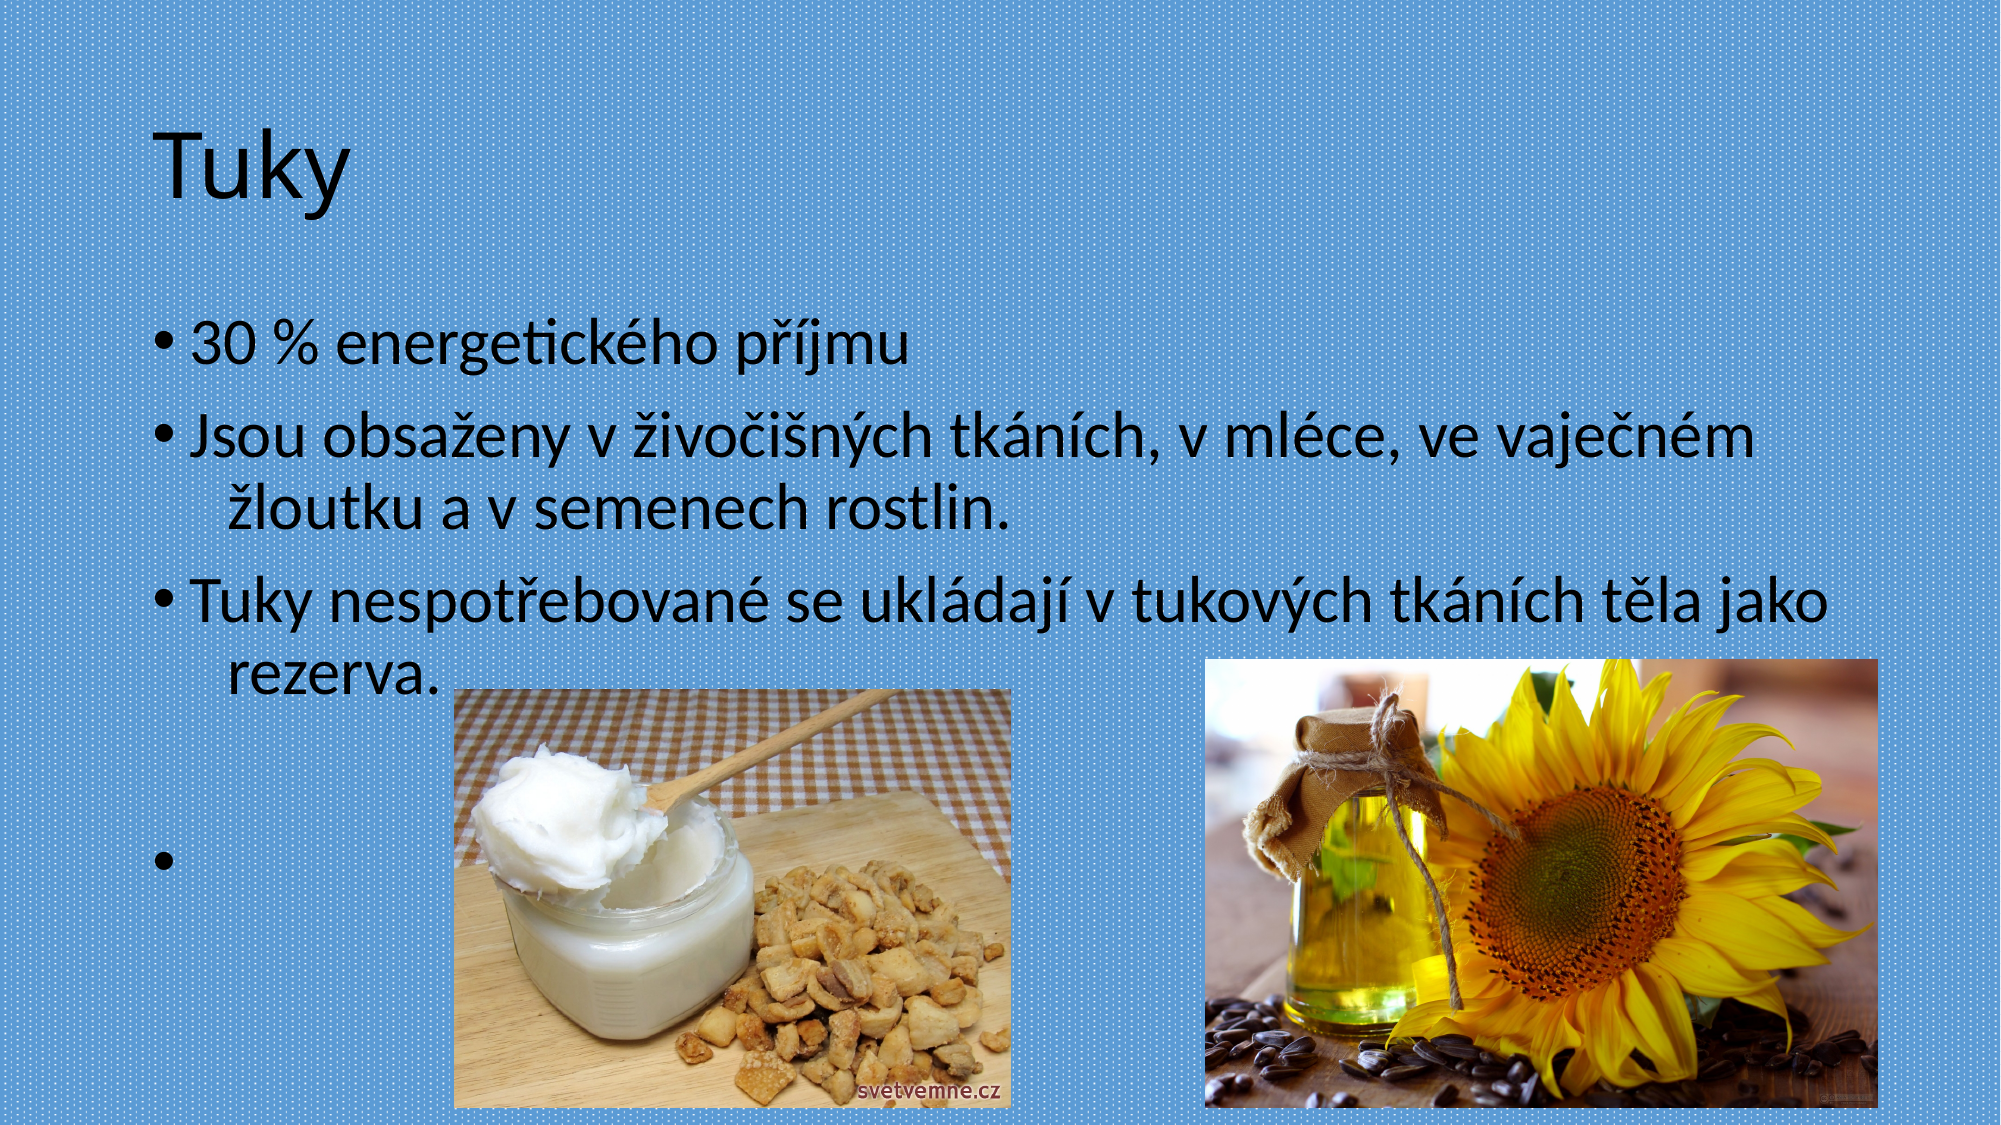

# Tuky
30 % energetického příjmu
Jsou obsaženy v živočišných tkáních, v mléce, ve vaječném žloutku a v semenech rostlin.
Tuky nespotřebované se ukládají v tukových tkáních těla jako rezerva.